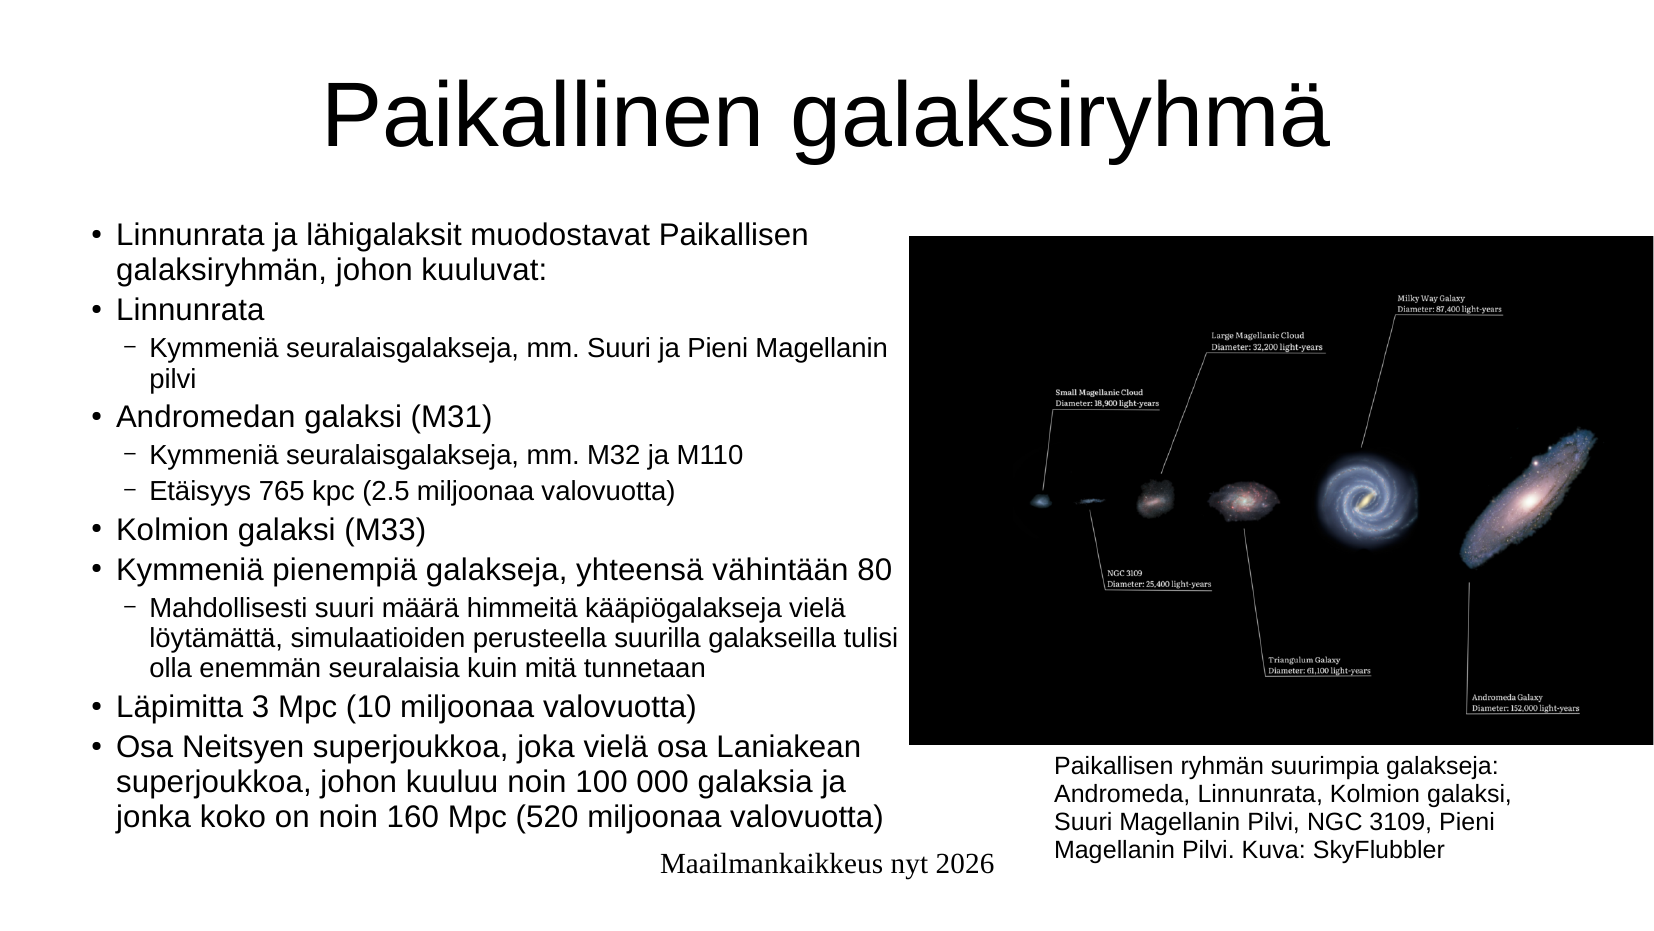

# Paikallinen galaksiryhmä
Linnunrata ja lähigalaksit muodostavat Paikallisen galaksiryhmän, johon kuuluvat:
Linnunrata
Kymmeniä seuralaisgalakseja, mm. Suuri ja Pieni Magellanin pilvi
Andromedan galaksi (M31)
Kymmeniä seuralaisgalakseja, mm. M32 ja M110
Etäisyys 765 kpc (2.5 miljoonaa valovuotta)
Kolmion galaksi (M33)
Kymmeniä pienempiä galakseja, yhteensä vähintään 80
Mahdollisesti suuri määrä himmeitä kääpiögalakseja vielä löytämättä, simulaatioiden perusteella suurilla galakseilla tulisi olla enemmän seuralaisia kuin mitä tunnetaan
Läpimitta 3 Mpc (10 miljoonaa valovuotta)
Osa Neitsyen superjoukkoa, joka vielä osa Laniakean superjoukkoa, johon kuuluu noin 100 000 galaksia ja jonka koko on noin 160 Mpc (520 miljoonaa valovuotta)
Paikallisen ryhmän suurimpia galakseja: Andromeda, Linnunrata, Kolmion galaksi, Suuri Magellanin Pilvi, NGC 3109, Pieni Magellanin Pilvi. Kuva: SkyFlubbler